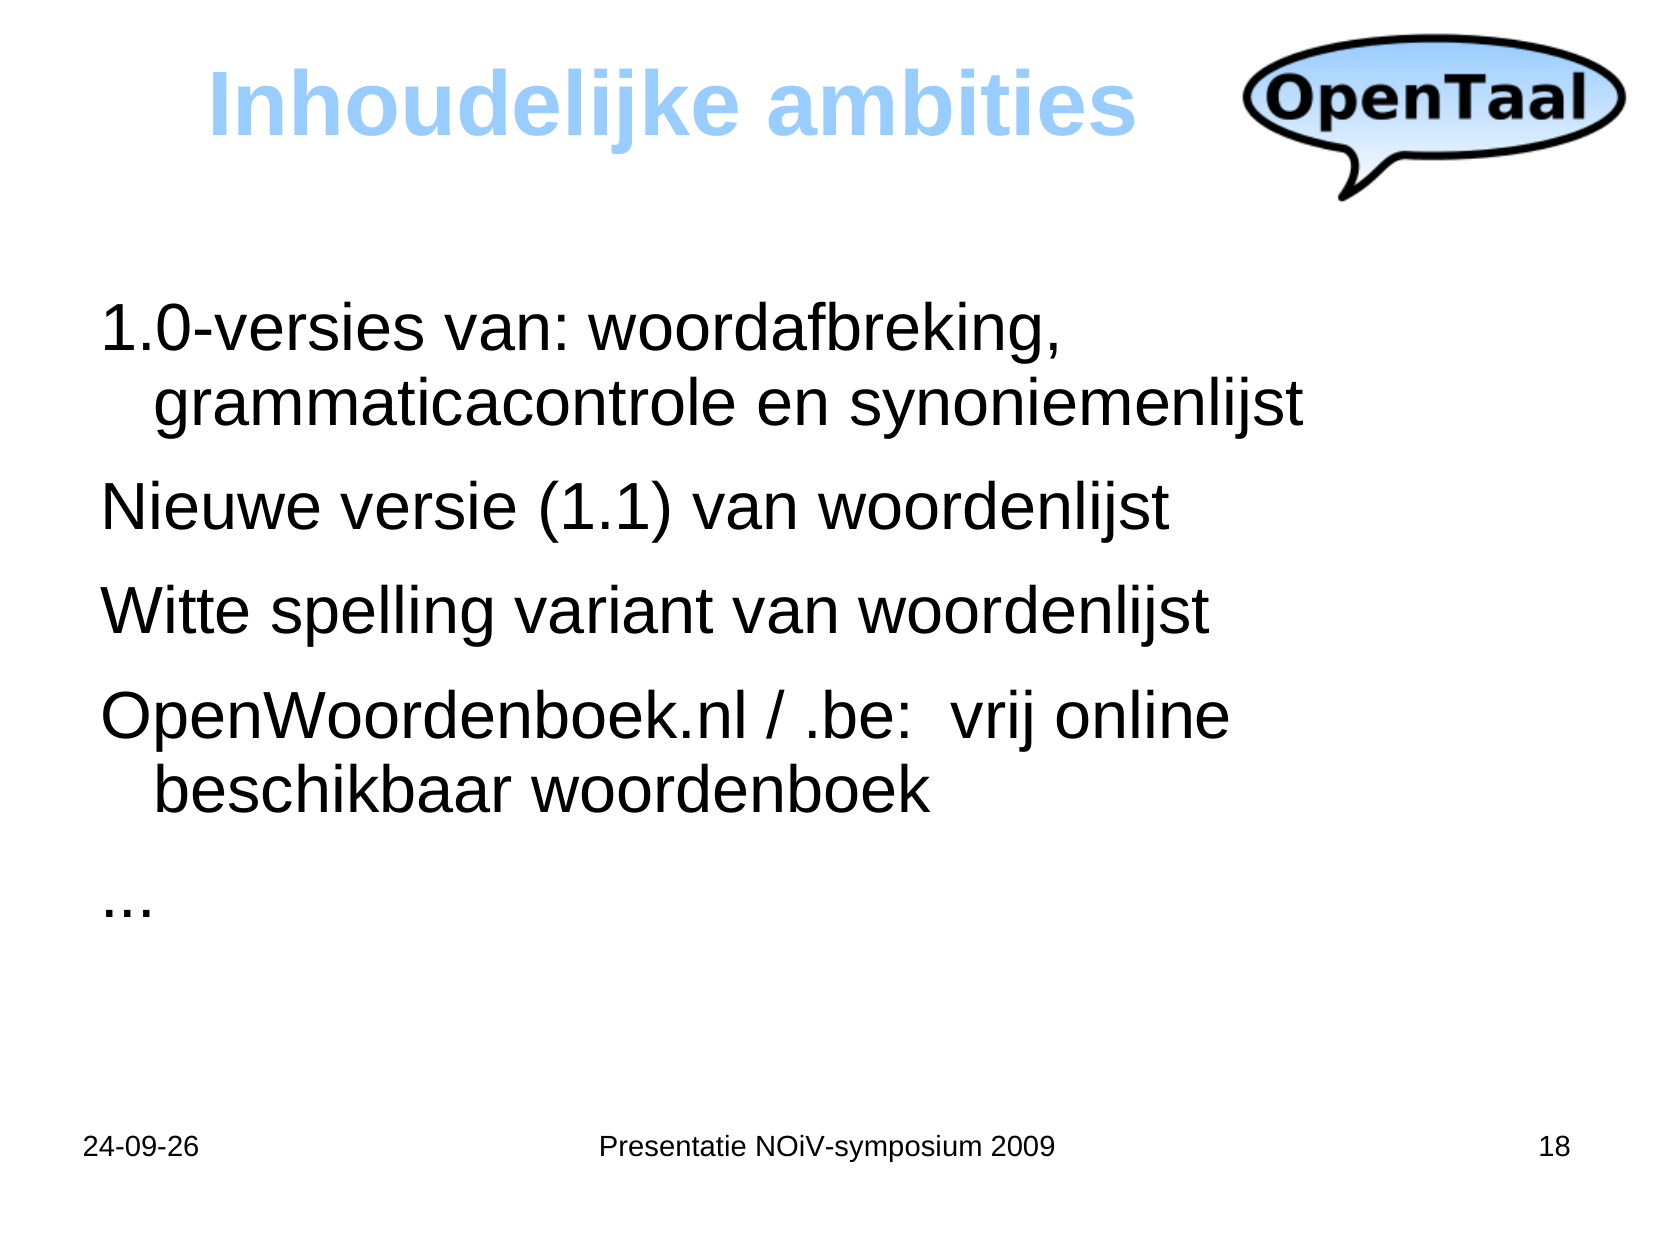

# Inhoudelijke ambities
1.0-versies van: woordafbreking, grammaticacontrole en synoniemenlijst
Nieuwe versie (1.1) van woordenlijst
Witte spelling variant van woordenlijst
OpenWoordenboek.nl / .be: vrij online beschikbaar woordenboek
...
Presentatie NOiV-symposium 2009
18